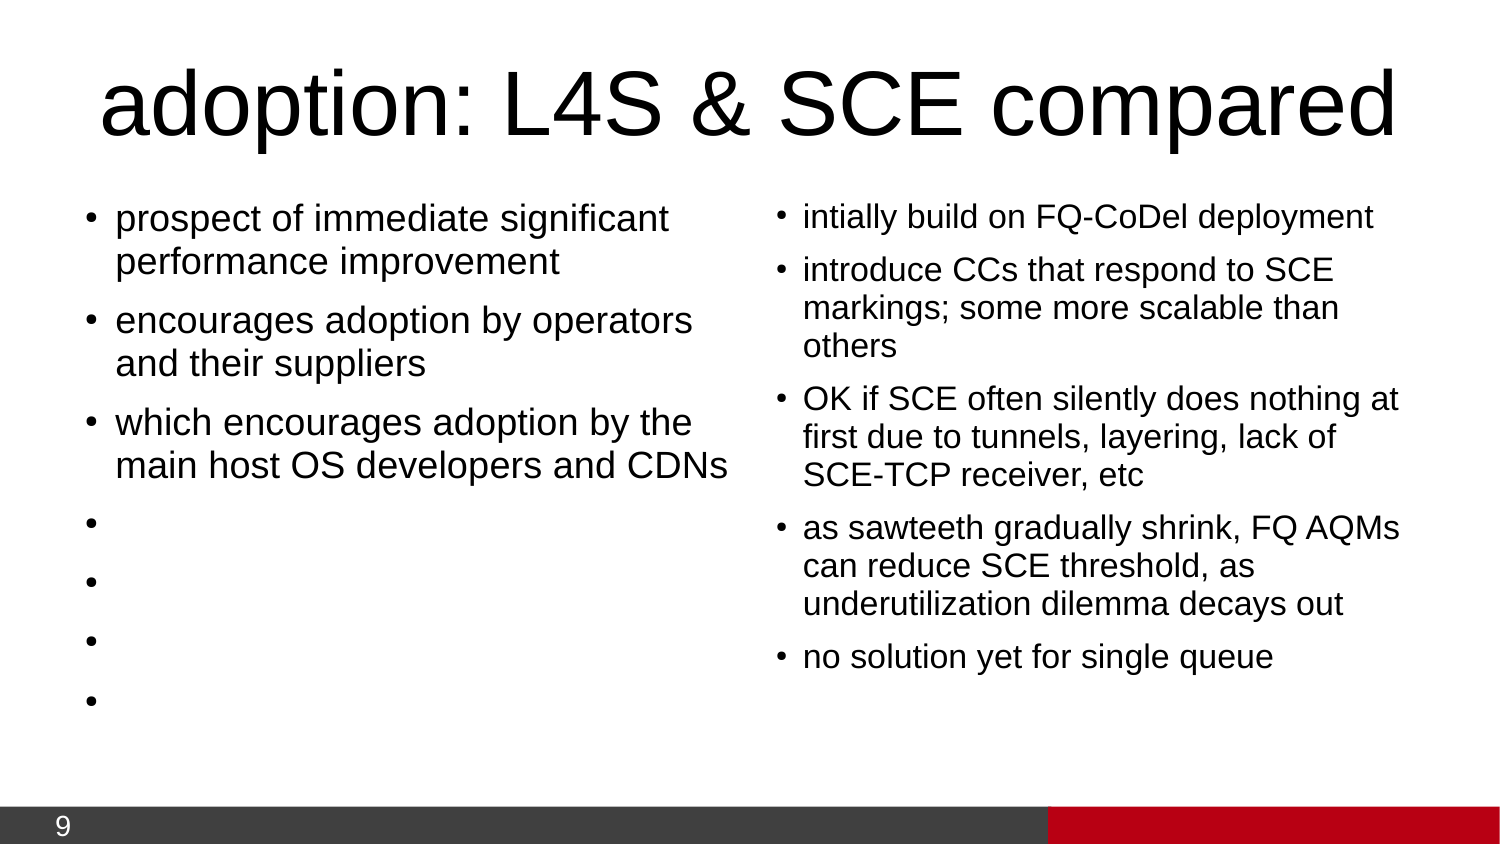

# adoption: L4S & SCE compared
prospect of immediate significant performance improvement
encourages adoption by operators and their suppliers
which encourages adoption by the main host OS developers and CDNs
intially build on FQ-CoDel deployment
introduce CCs that respond to SCE markings; some more scalable than others
OK if SCE often silently does nothing at first due to tunnels, layering, lack of SCE-TCP receiver, etc
as sawteeth gradually shrink, FQ AQMs can reduce SCE threshold, as underutilization dilemma decays out
no solution yet for single queue
9